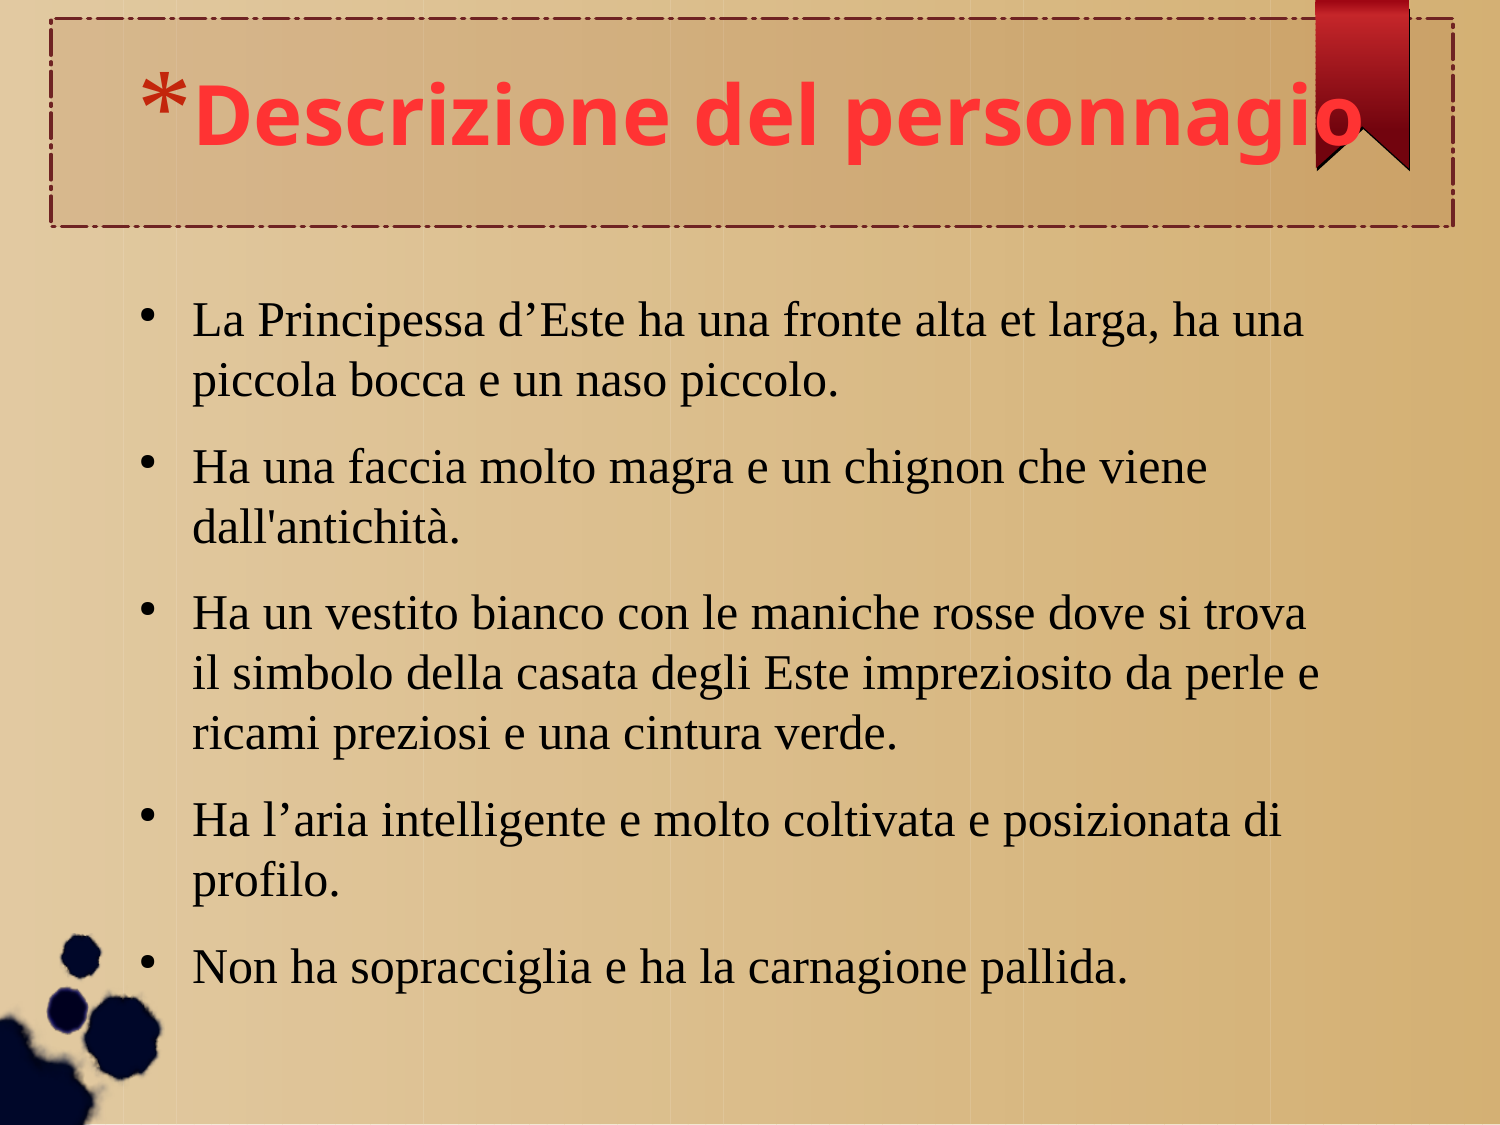

# Descrizione del personnagio
La Principessa d’Este ha una fronte alta et larga, ha una piccola bocca e un naso piccolo.
Ha una faccia molto magra e un chignon che viene dall'antichità.
Ha un vestito bianco con le maniche rosse dove si trova il simbolo della casata degli Este impreziosito da perle e ricami preziosi e una cintura verde.
Ha l’aria intelligente e molto coltivata e posizionata di profilo.
Non ha sopracciglia e ha la carnagione pallida.